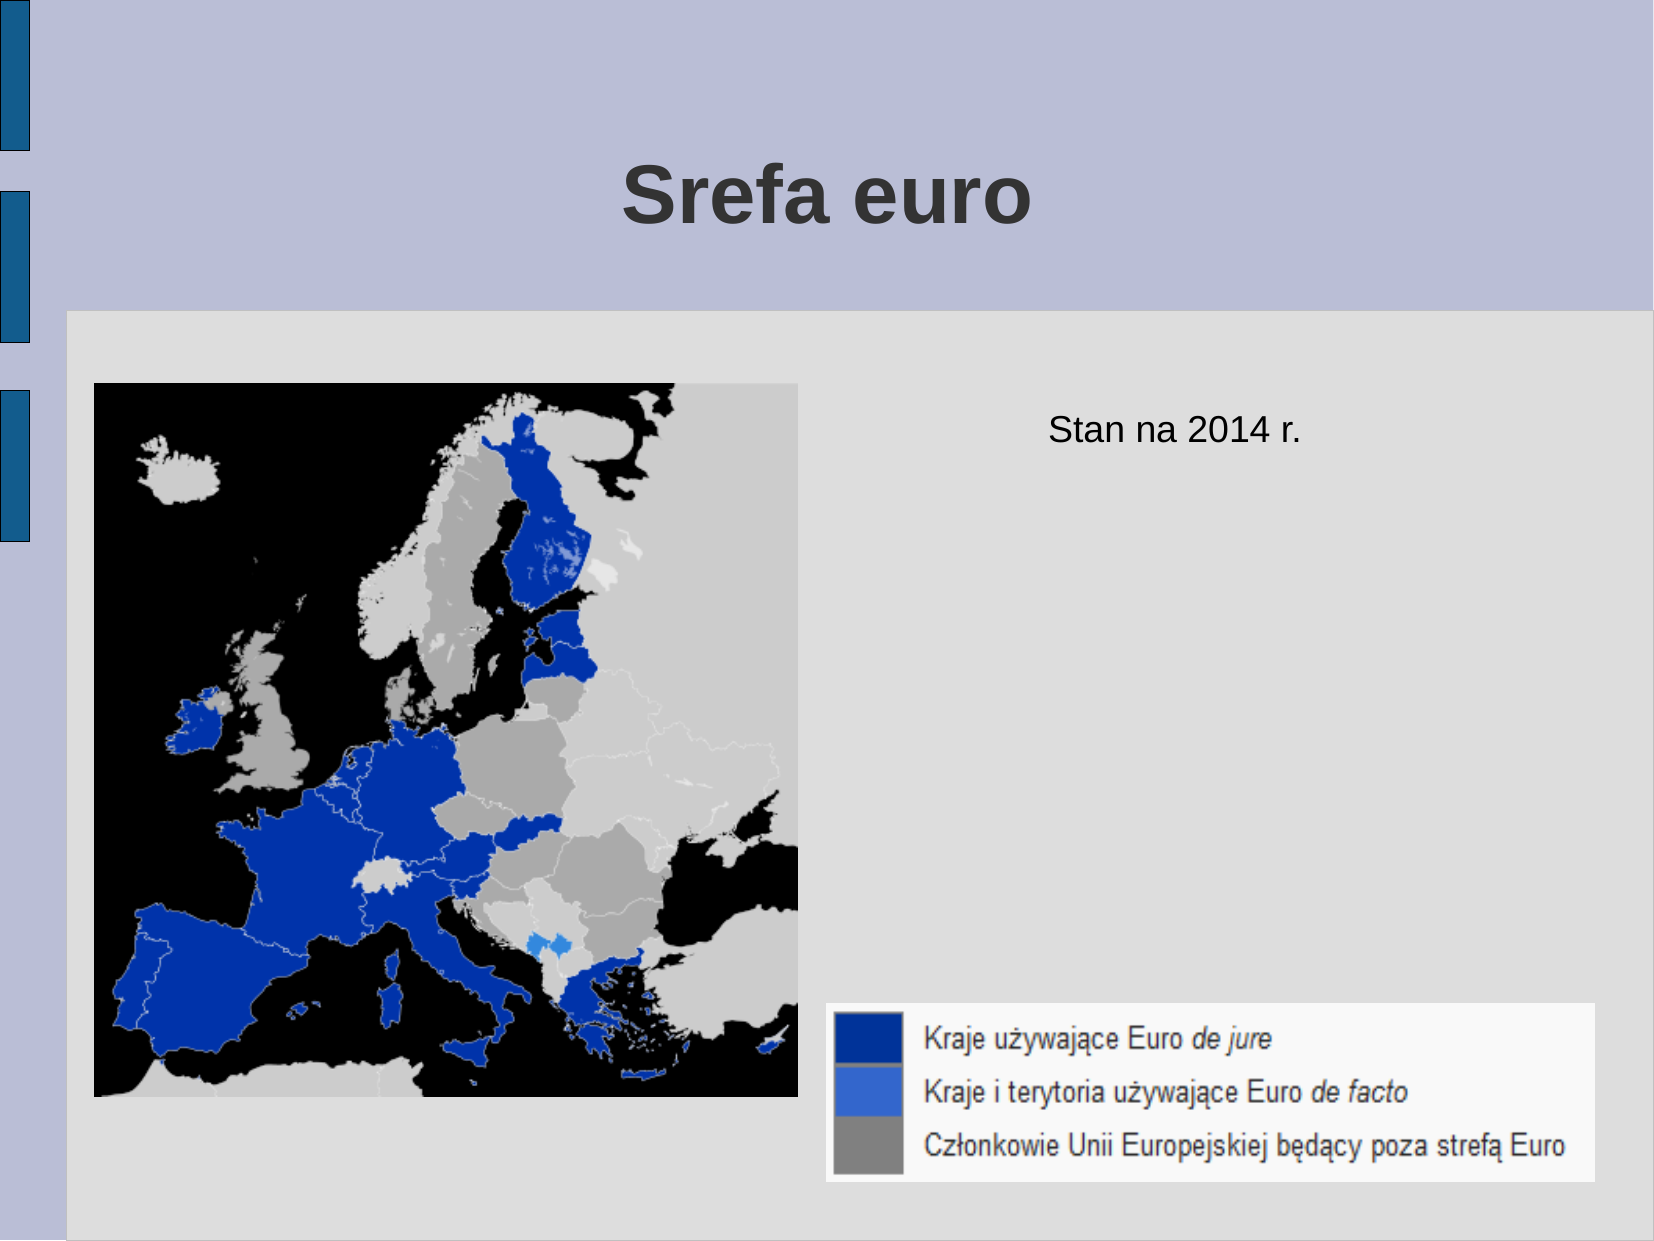

# Srefa euro
Stan na 2014 r.